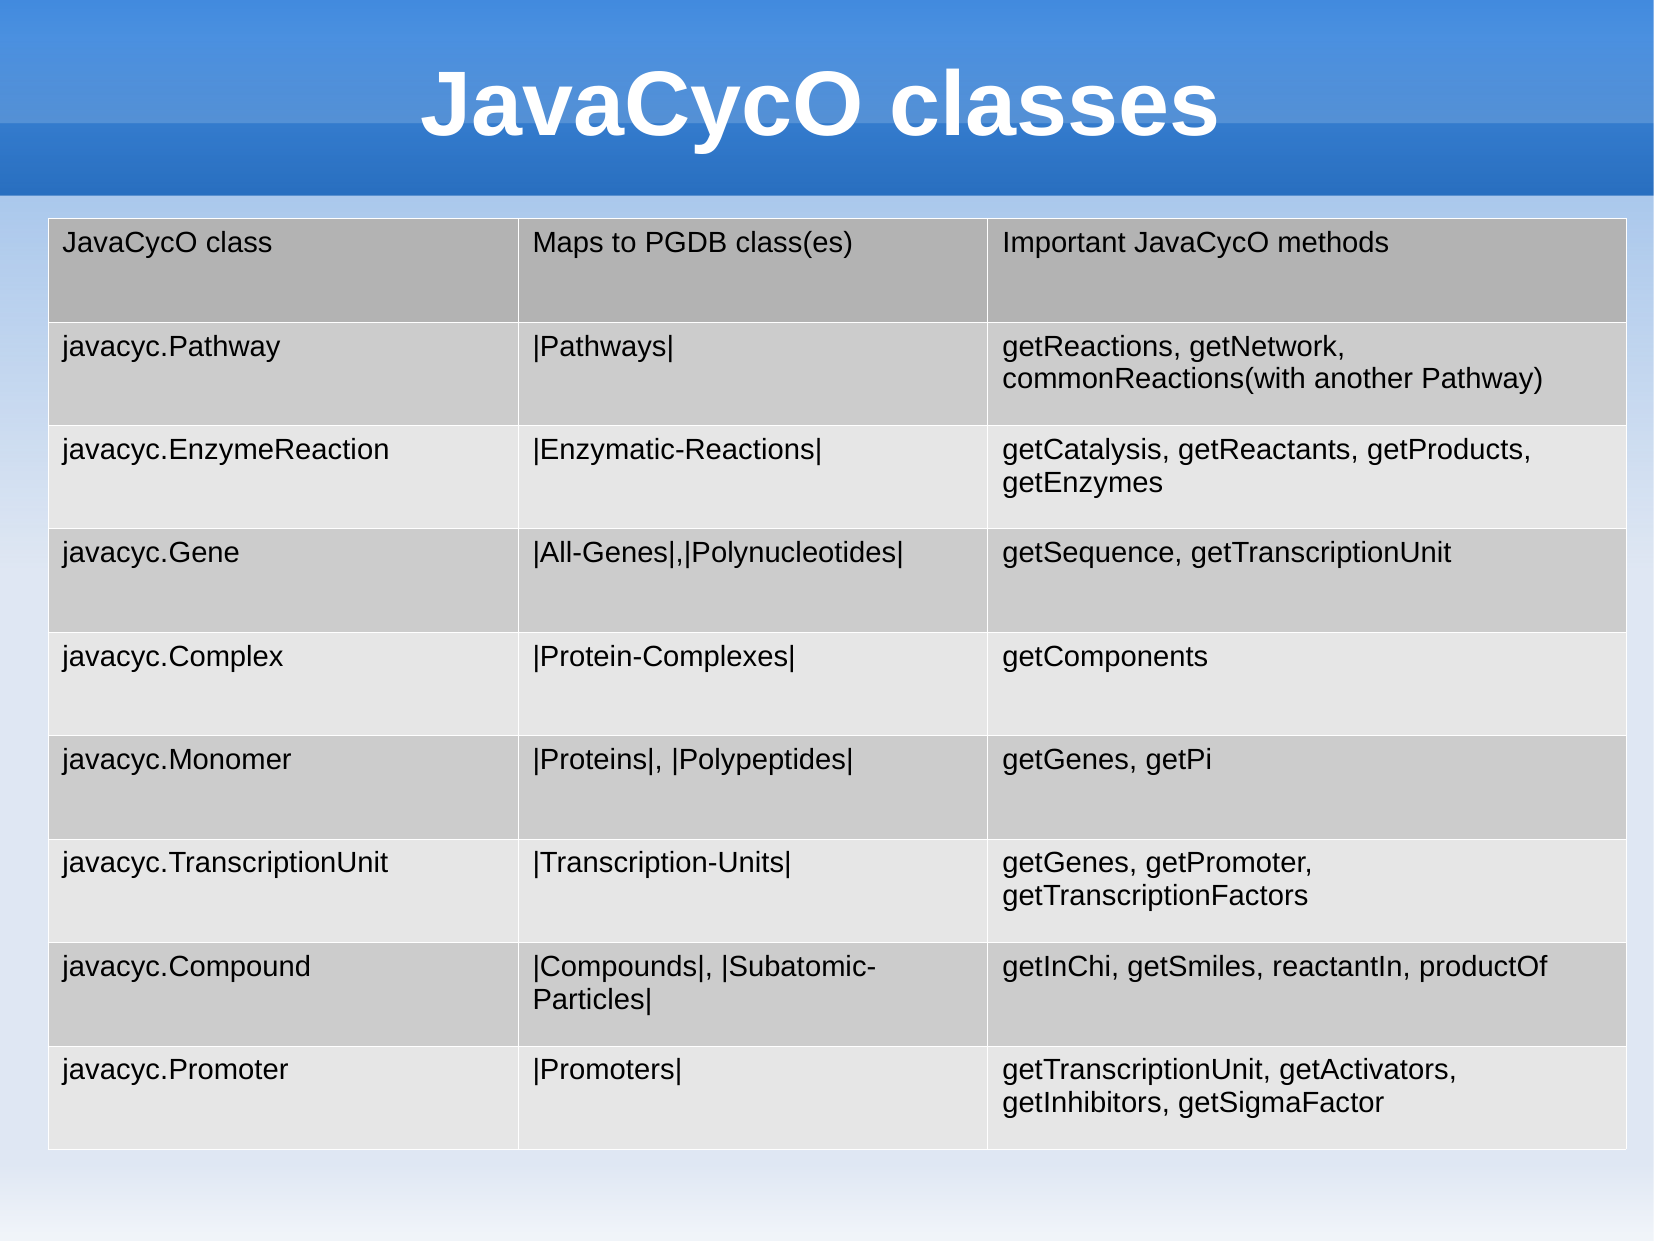

# JavaCycO classes
| JavaCycO class | Maps to PGDB class(es) | Important JavaCycO methods |
| --- | --- | --- |
| javacyc.Pathway | |Pathways| | getReactions, getNetwork, commonReactions(with another Pathway) |
| javacyc.EnzymeReaction | |Enzymatic-Reactions| | getCatalysis, getReactants, getProducts, getEnzymes |
| javacyc.Gene | |All-Genes|,|Polynucleotides| | getSequence, getTranscriptionUnit |
| javacyc.Complex | |Protein-Complexes| | getComponents |
| javacyc.Monomer | |Proteins|, |Polypeptides| | getGenes, getPi |
| javacyc.TranscriptionUnit | |Transcription-Units| | getGenes, getPromoter, getTranscriptionFactors |
| javacyc.Compound | |Compounds|, |Subatomic-Particles| | getInChi, getSmiles, reactantIn, productOf |
| javacyc.Promoter | |Promoters| | getTranscriptionUnit, getActivators, getInhibitors, getSigmaFactor |